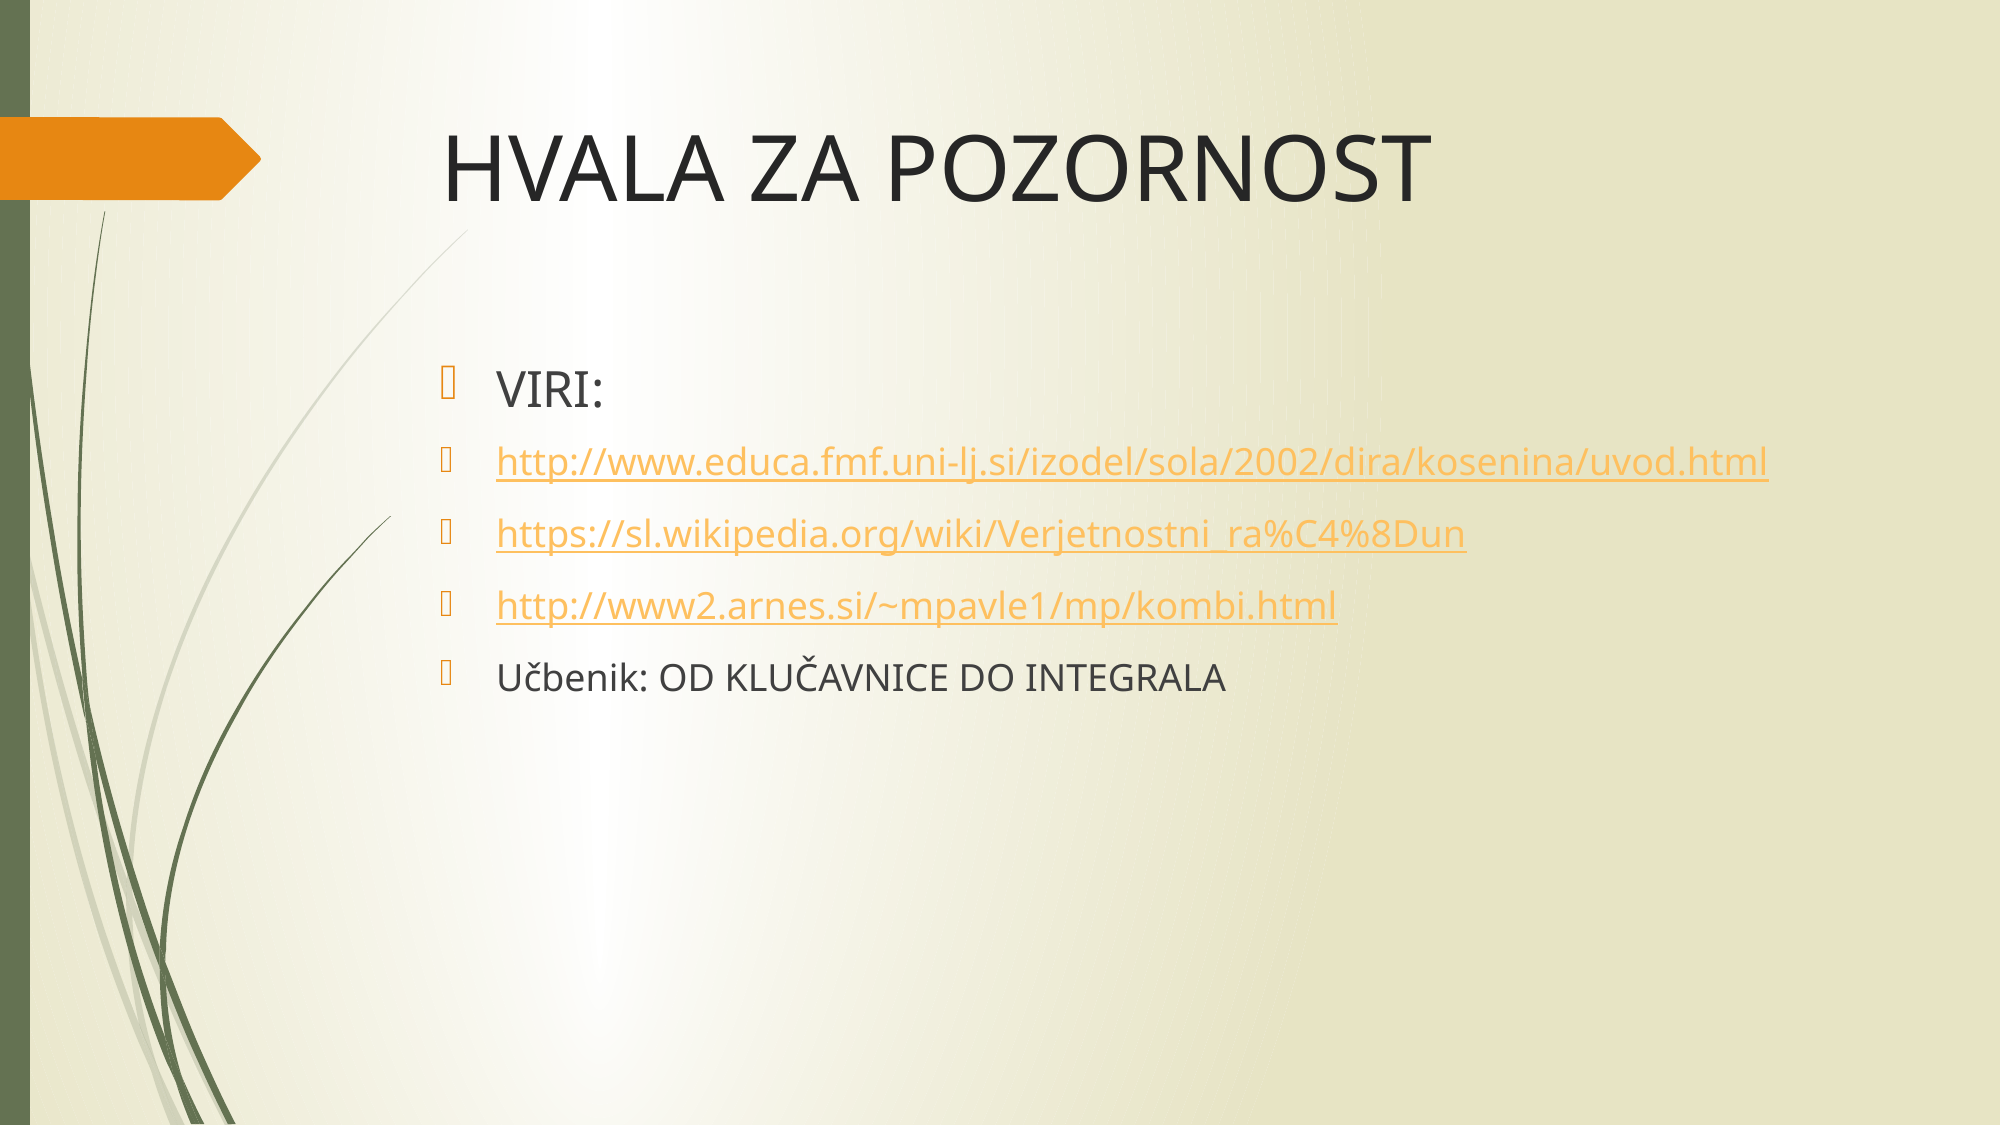

# HVALA ZA POZORNOST
VIRI:
http://www.educa.fmf.uni-lj.si/izodel/sola/2002/dira/kosenina/uvod.html
https://sl.wikipedia.org/wiki/Verjetnostni_ra%C4%8Dun
http://www2.arnes.si/~mpavle1/mp/kombi.html
Učbenik: OD KLUČAVNICE DO INTEGRALA